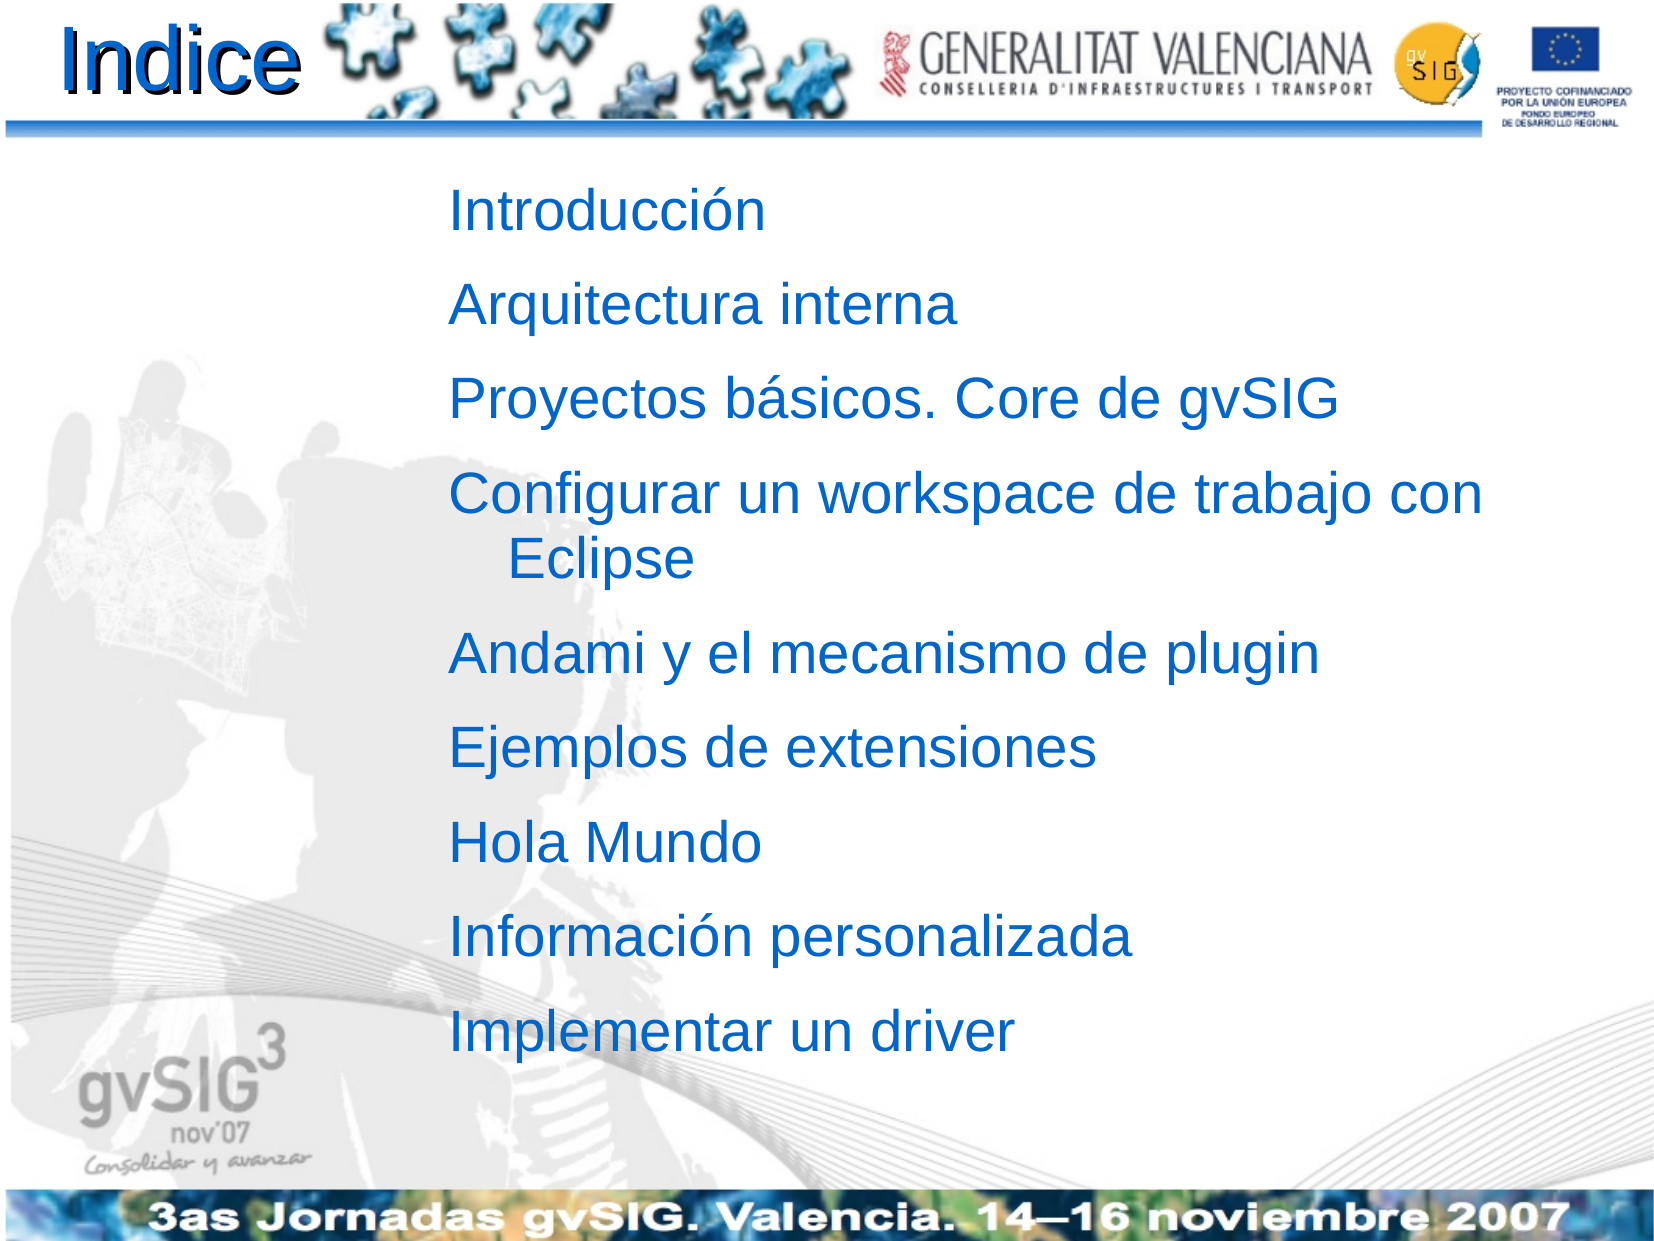

# Indice
Introducción
Arquitectura interna
Proyectos básicos. Core de gvSIG
Configurar un workspace de trabajo con Eclipse
Andami y el mecanismo de plugin
Ejemplos de extensiones
Hola Mundo
Información personalizada
Implementar un driver